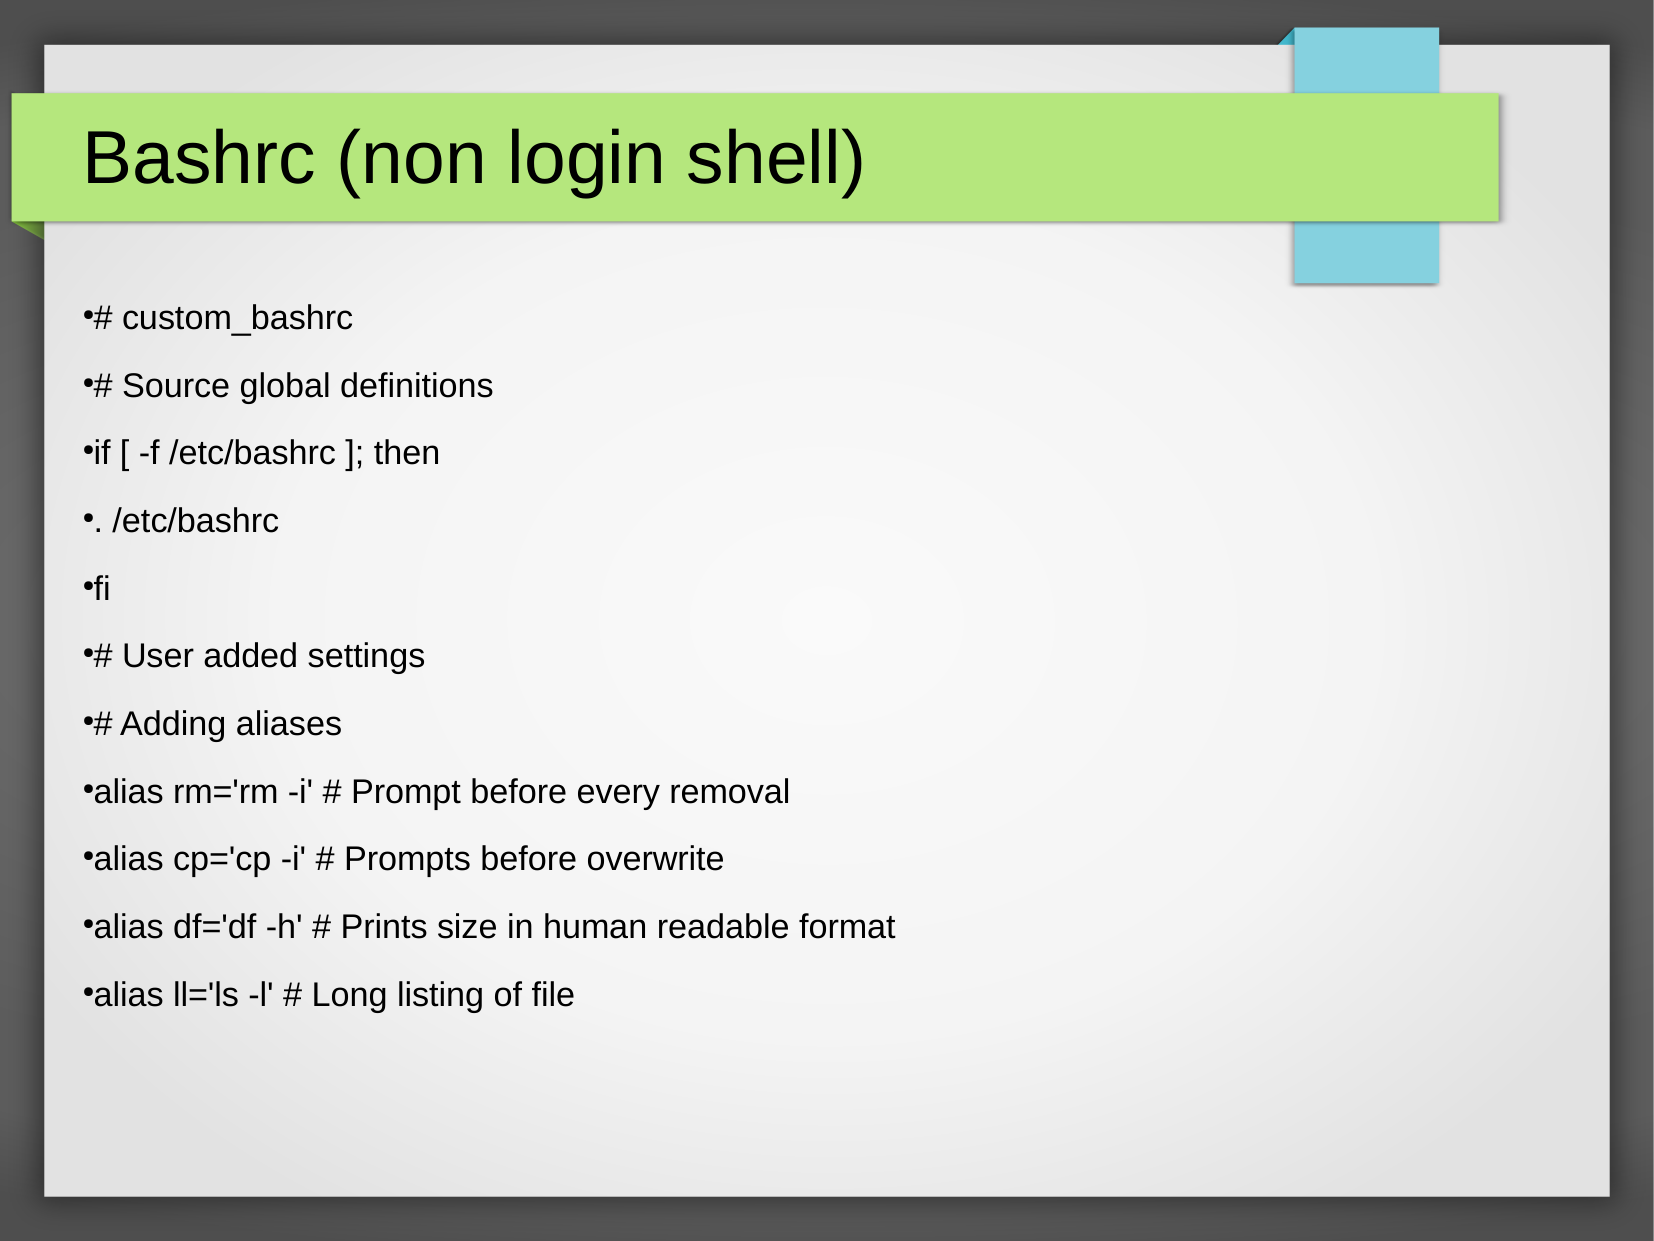

# Bashrc (non login shell)
# custom_bashrc
# Source global definitions
if [ -f /etc/bashrc ]; then
. /etc/bashrc
fi
# User added settings
# Adding aliases
alias rm='rm -i' # Prompt before every removal
alias cp='cp -i' # Prompts before overwrite
alias df='df -h' # Prints size in human readable format
alias ll='ls -l' # Long listing of file